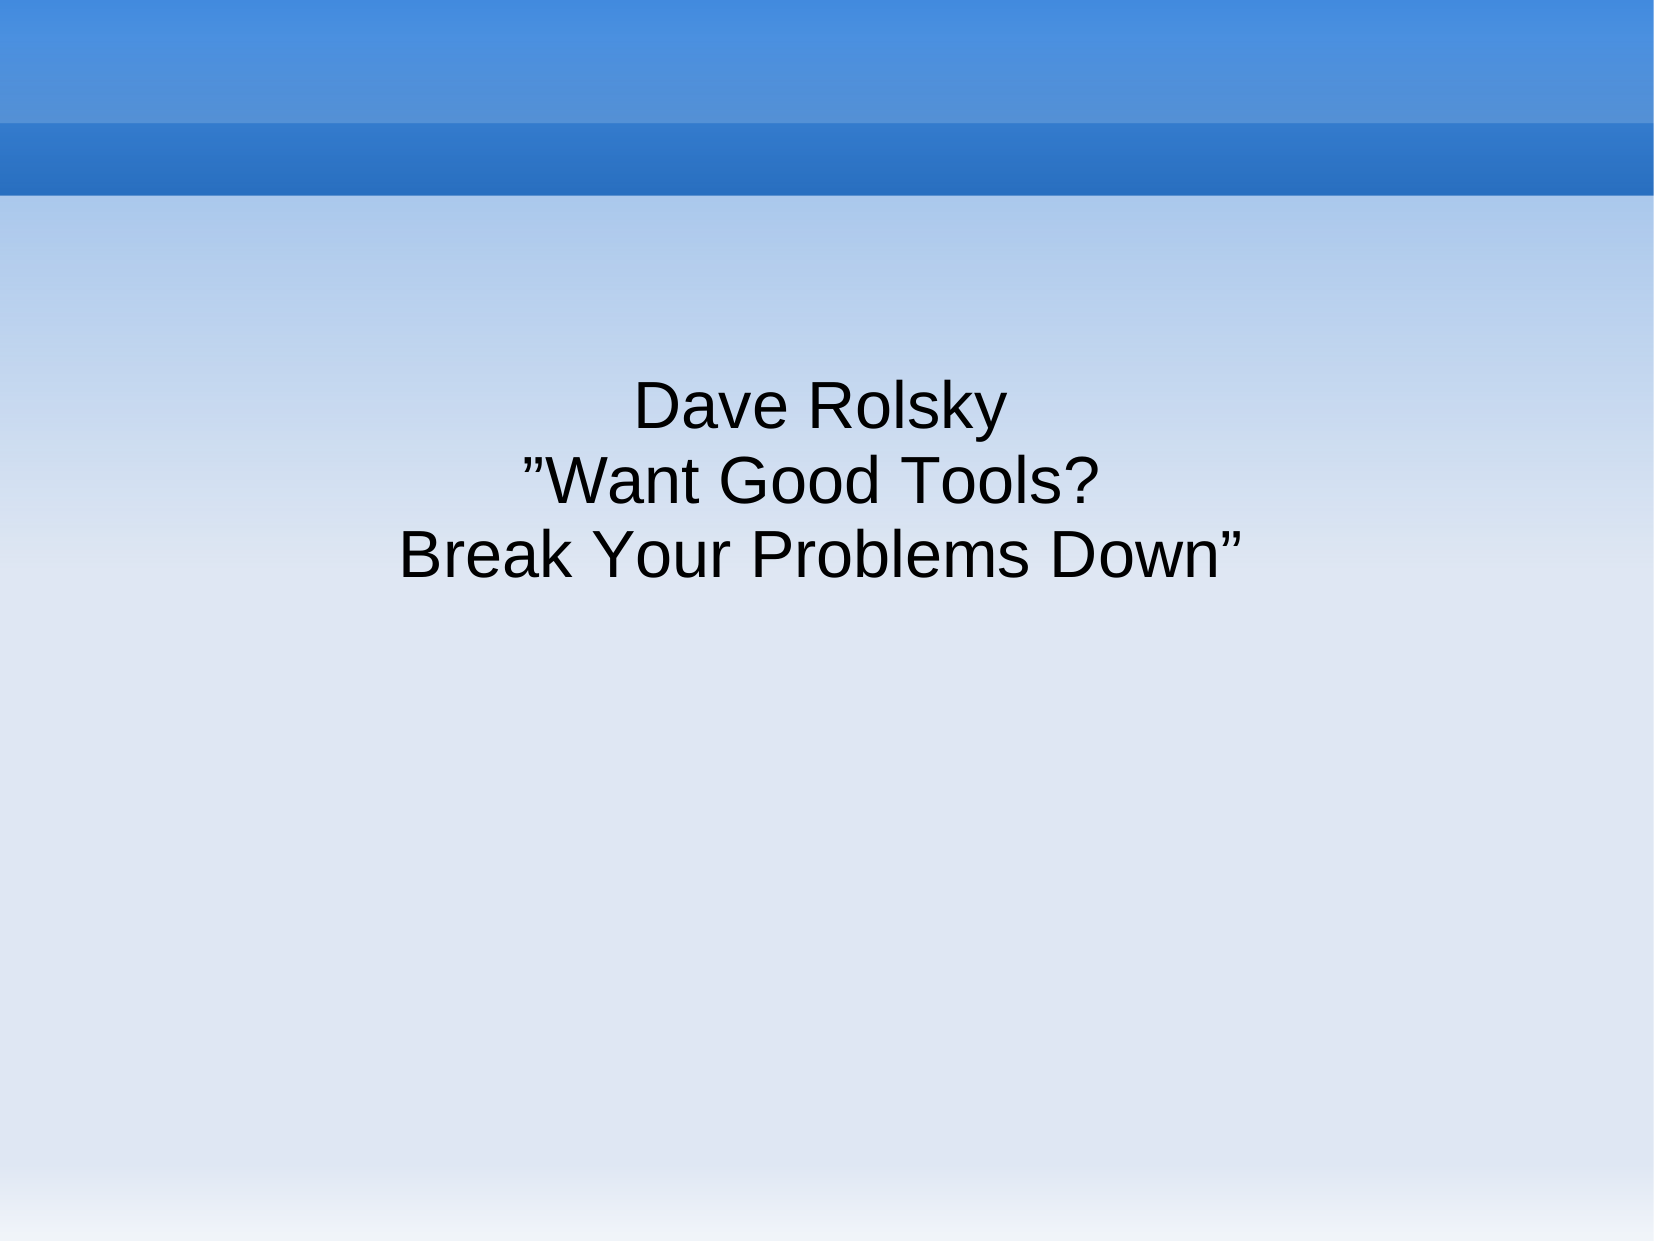

# Dave Rolsky
”Want Good Tools?
Break Your Problems Down”